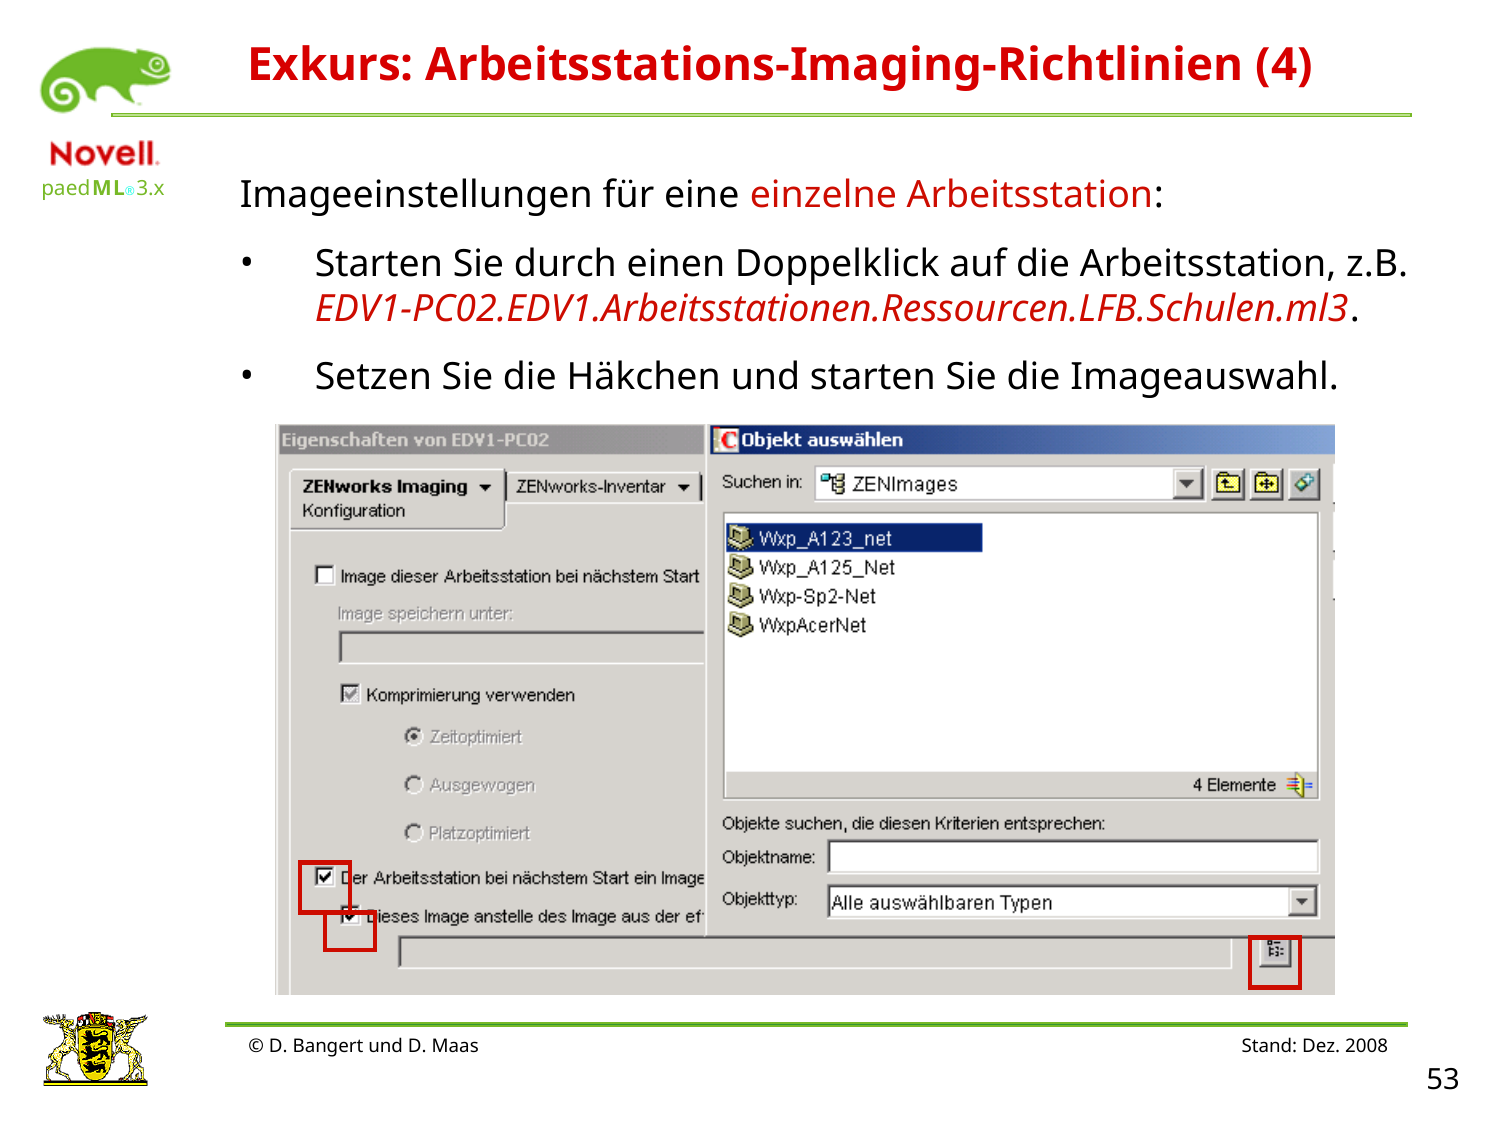

# Exkurs: Arbeitsstations-Imaging-Richtlinien (4)‏
Imageeinstellungen für eine einzelne Arbeitsstation:
Starten Sie durch einen Doppelklick auf die Arbeitsstation, z.B. EDV1-PC02.EDV1.Arbeitsstationen.Ressourcen.LFB.Schulen.ml3.
Setzen Sie die Häkchen und starten Sie die Imageauswahl.
© D. Bangert und D. Maas
Dez. 2008
53